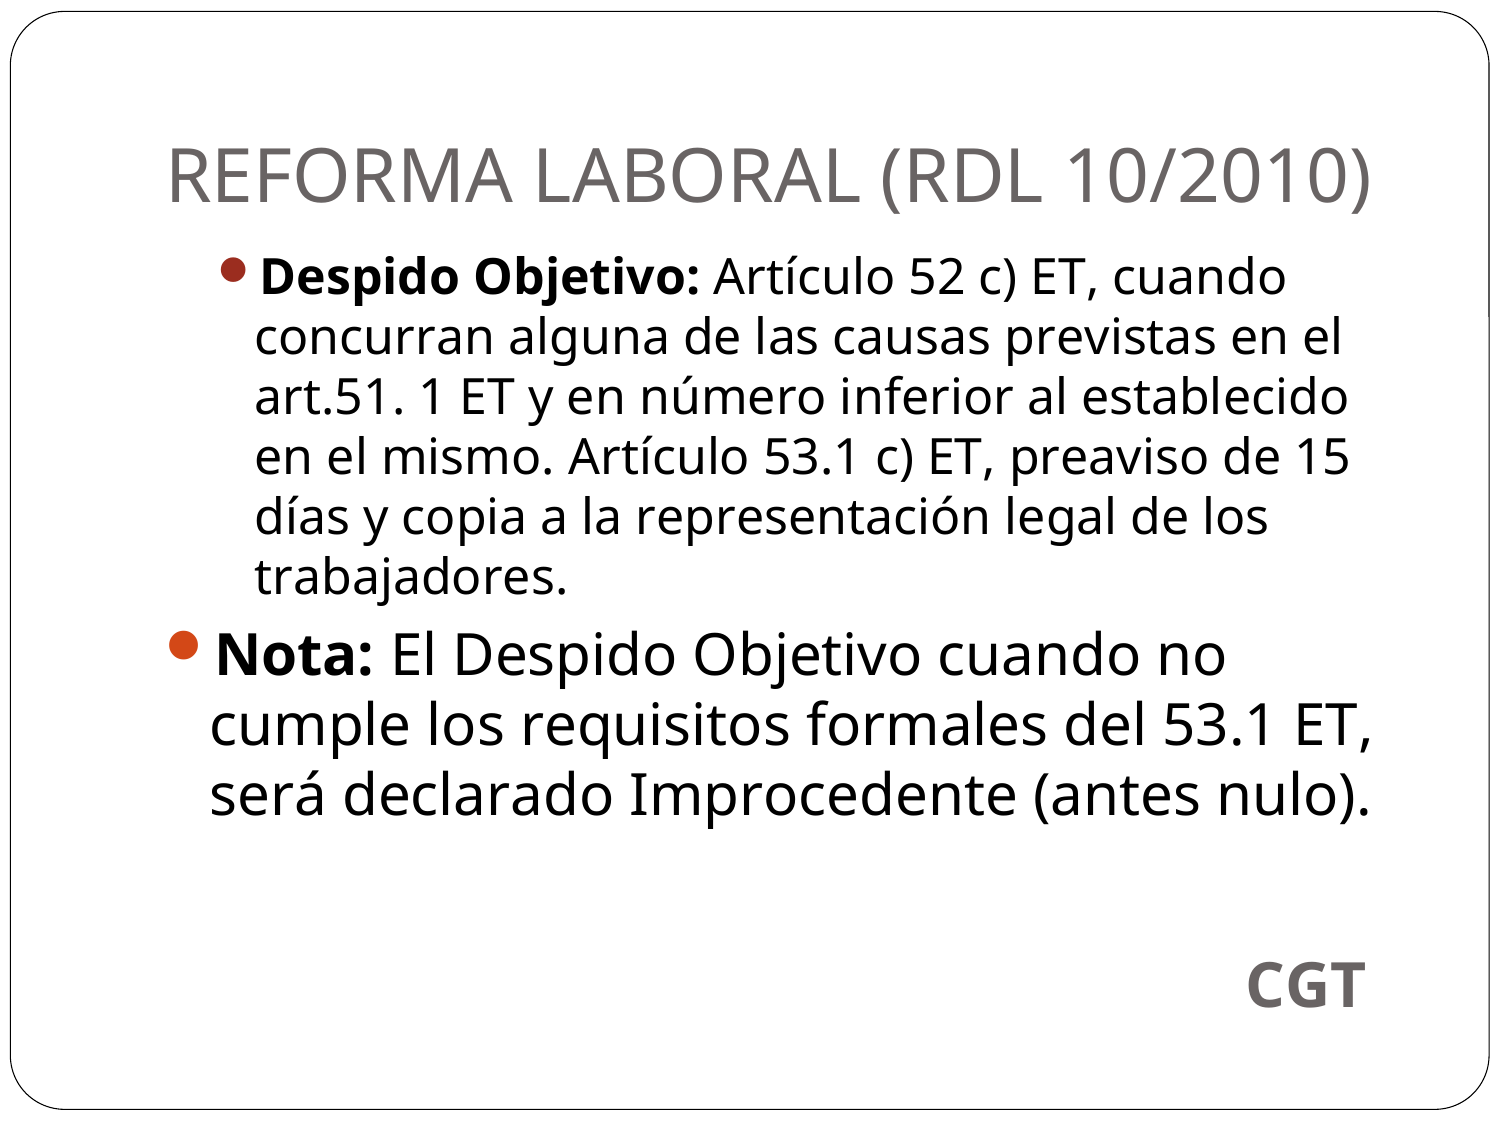

# REFORMA LABORAL (RDL 10/2010)
Despido Objetivo: Artículo 52 c) ET, cuando concurran alguna de las causas previstas en el art.51. 1 ET y en número inferior al establecido en el mismo. Artículo 53.1 c) ET, preaviso de 15 días y copia a la representación legal de los trabajadores.
Nota: El Despido Objetivo cuando no cumple los requisitos formales del 53.1 ET, será declarado Improcedente (antes nulo).
CGT